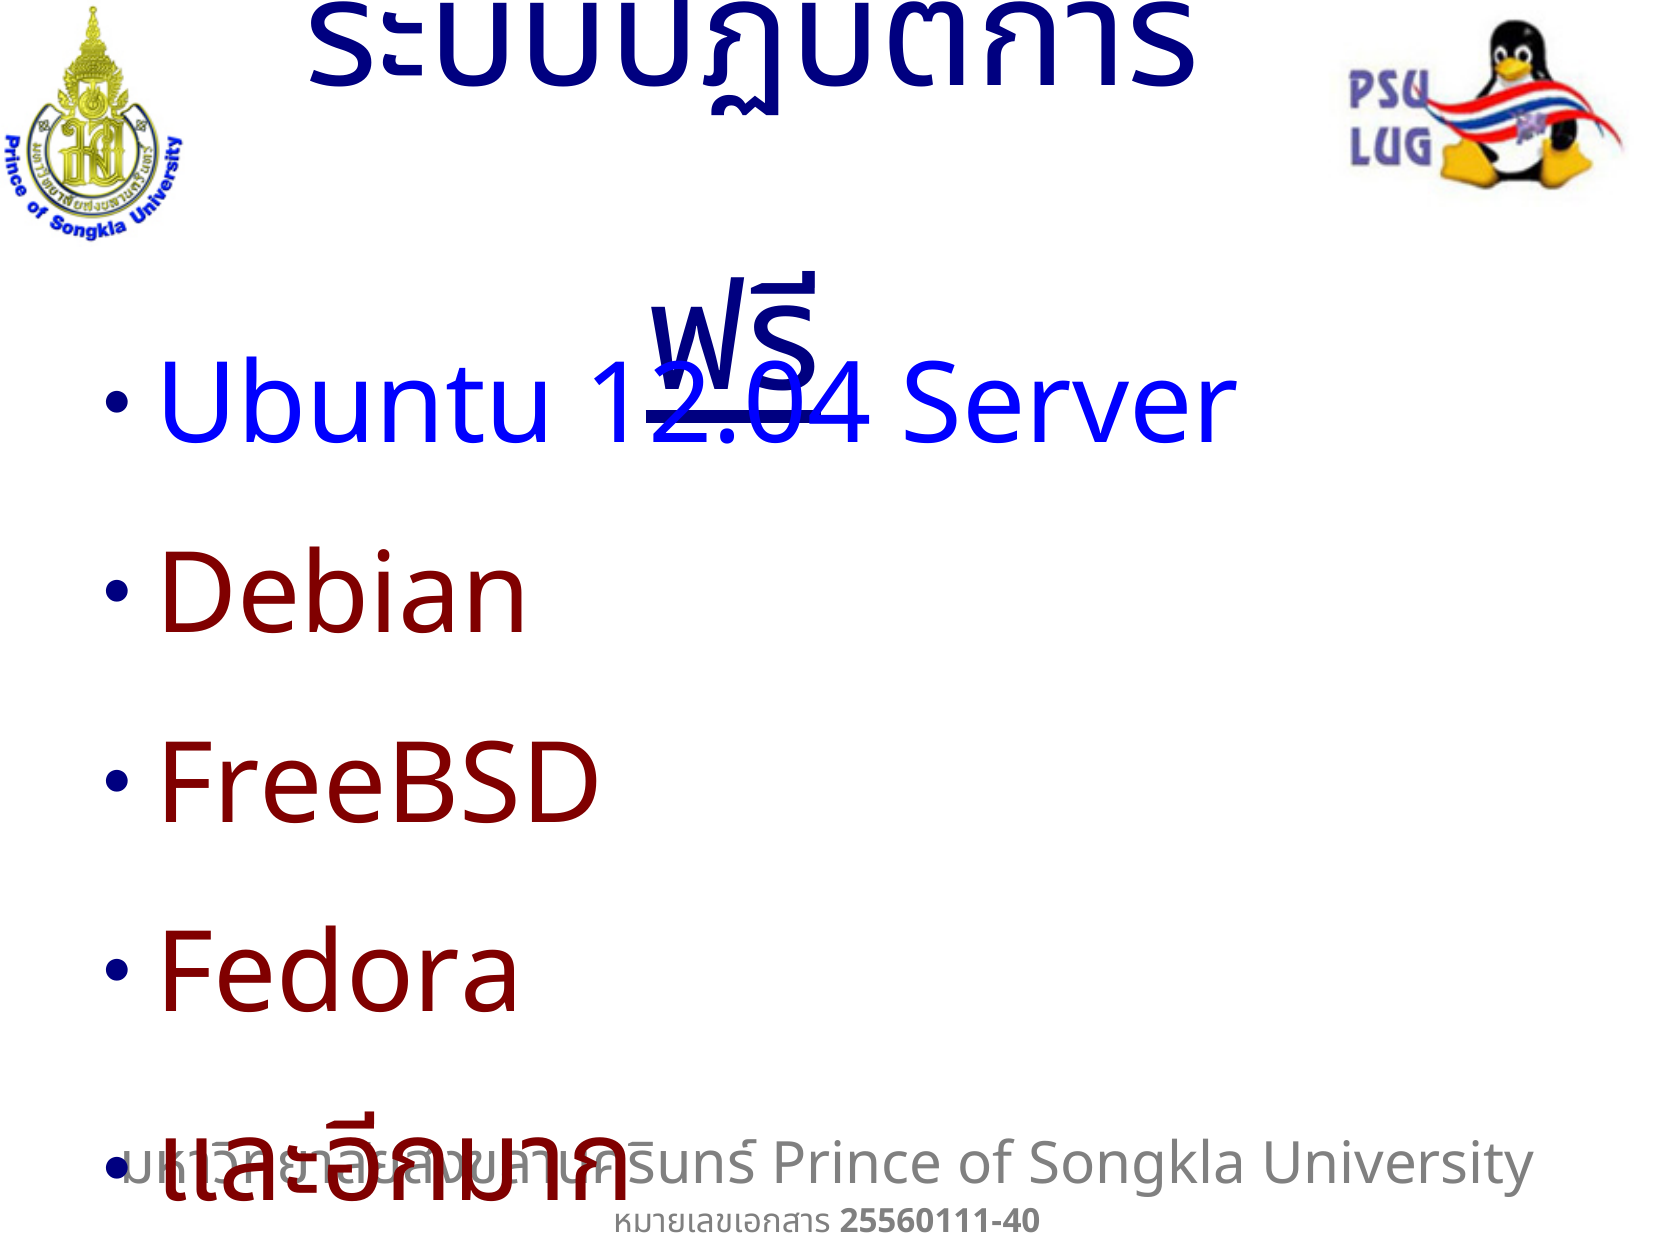

# ระบบปฏิบัติการ ฟรี
Ubuntu 12.04 Server
Debian
FreeBSD
Fedora
และอีกมาก